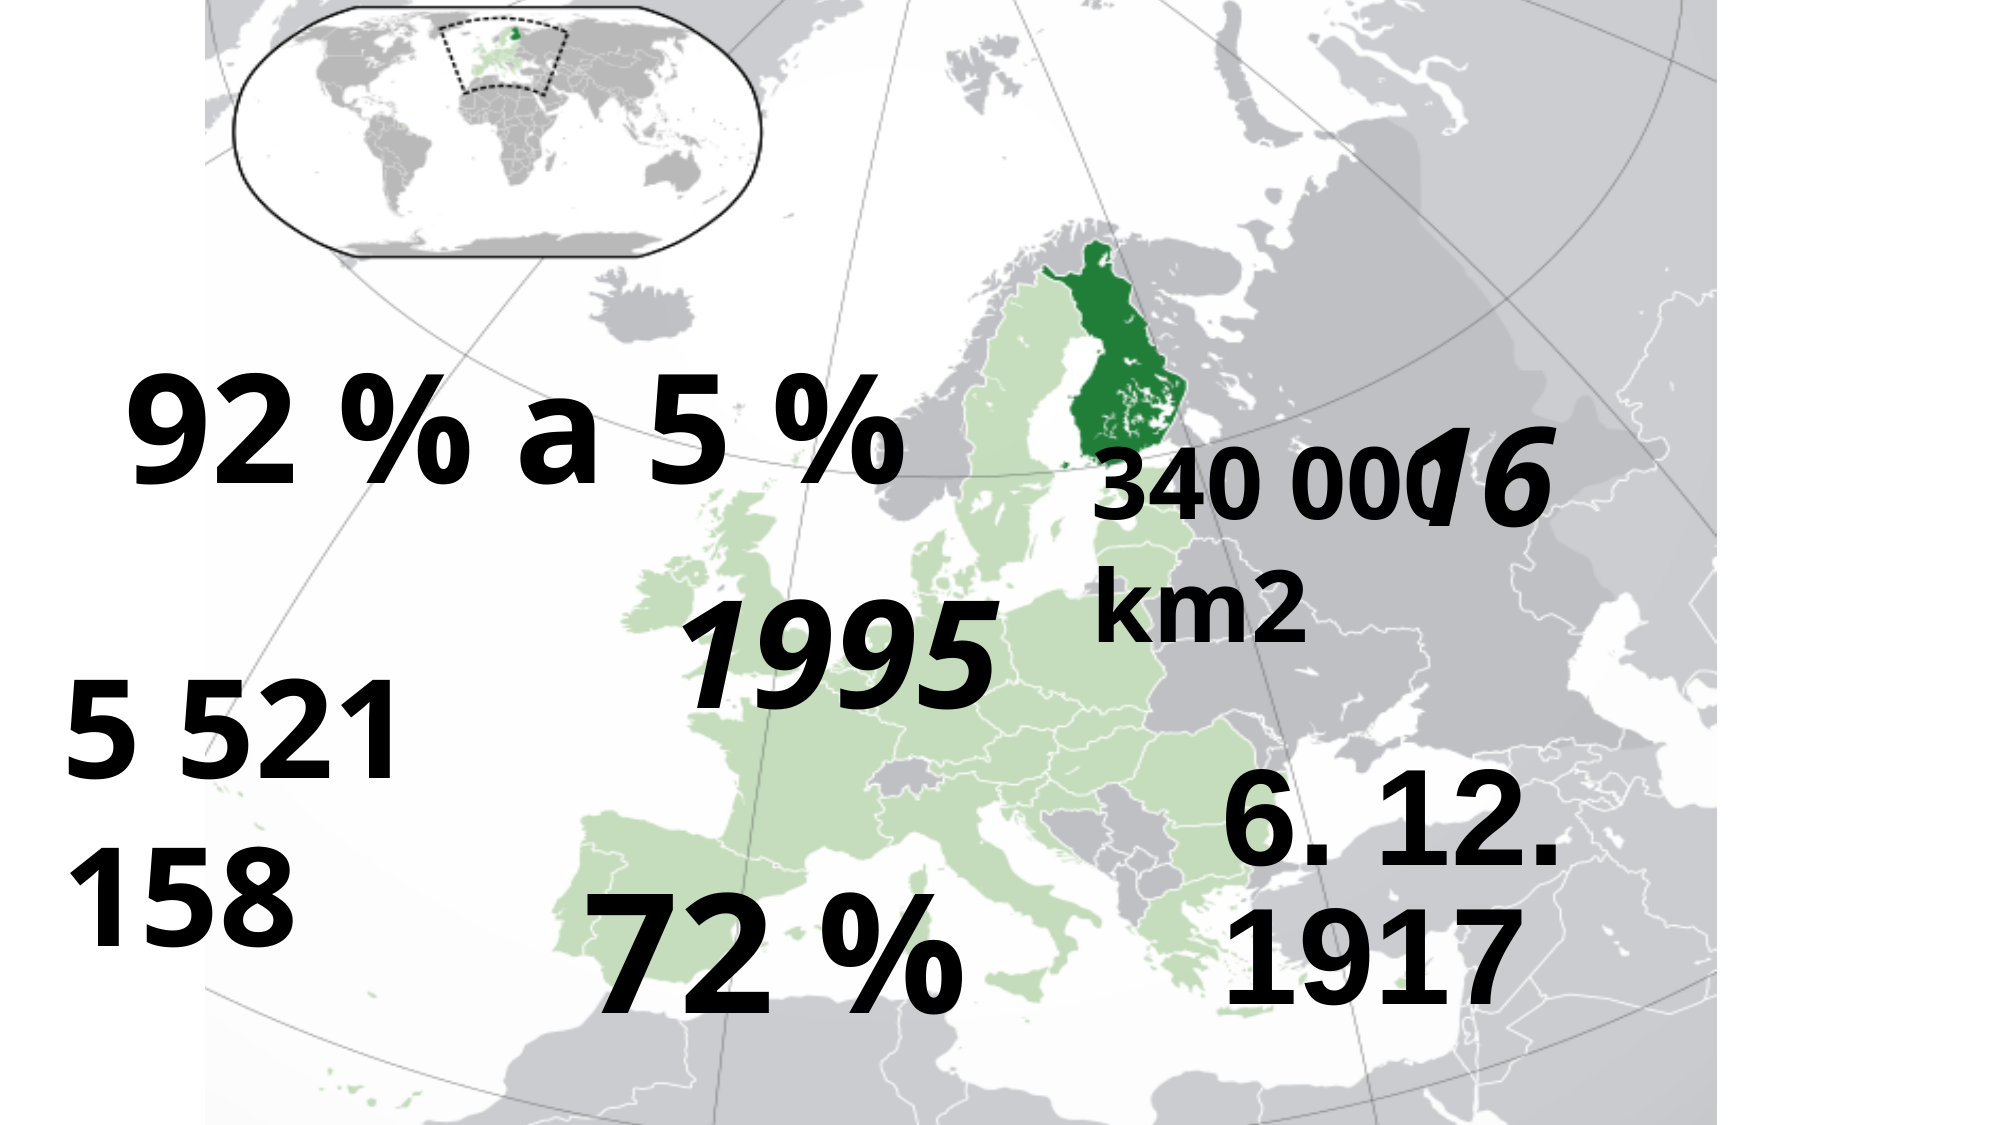

# 92 % a 5 %
16
340 000 km2
1995
5 521 158
6. 12. 1917
72 %